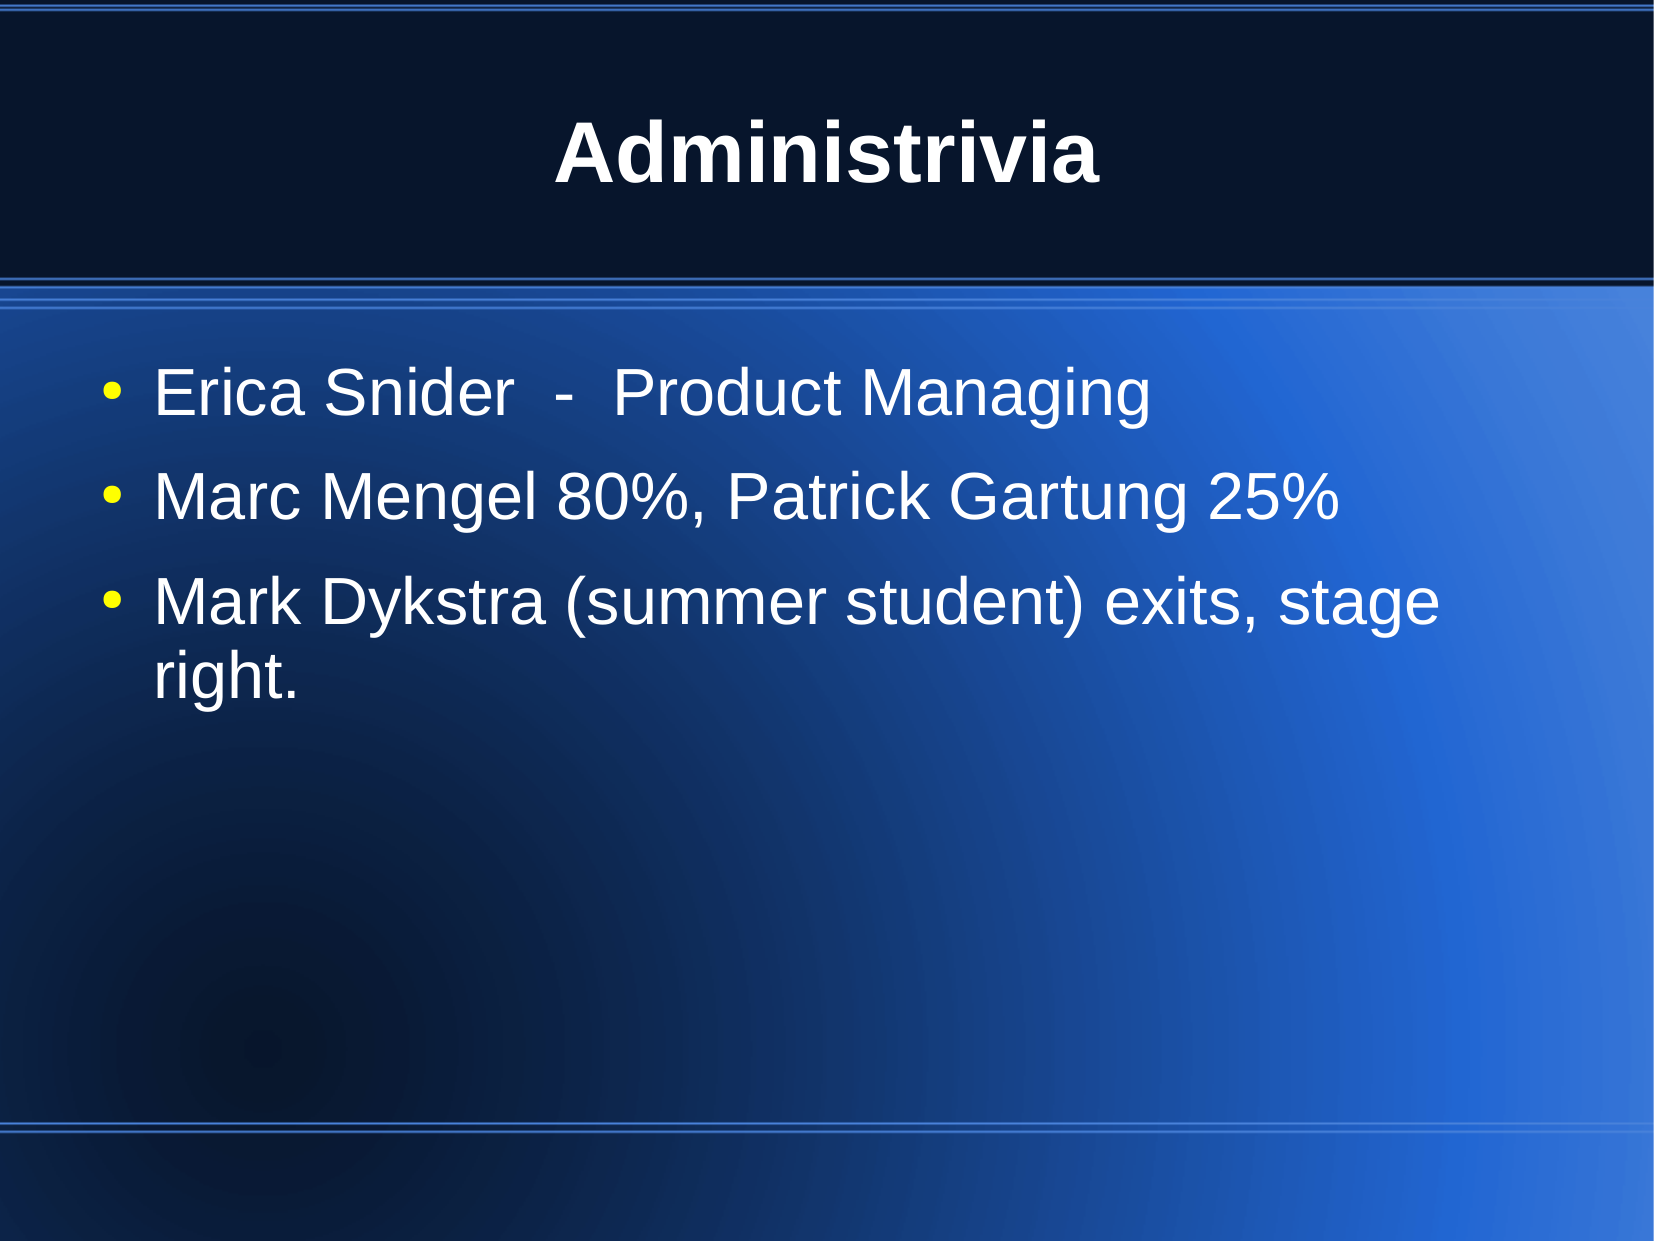

# Administrivia
Erica Snider - Product Managing
Marc Mengel 80%, Patrick Gartung 25%
Mark Dykstra (summer student) exits, stage right.